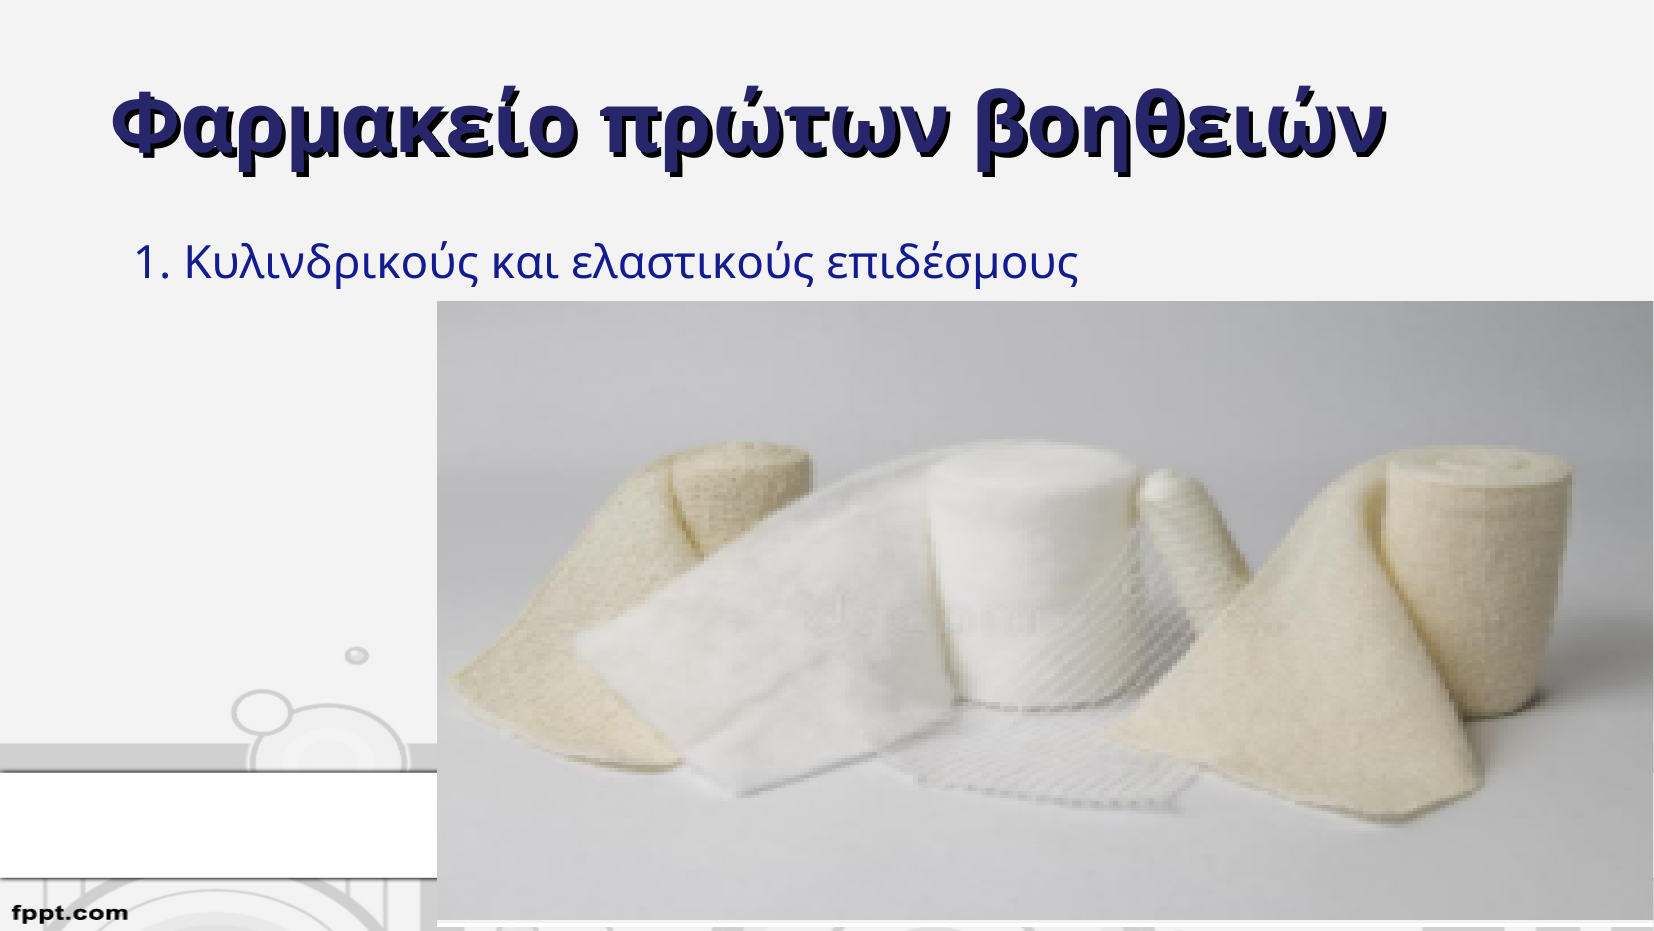

Φαρμακείο πρώτων βοηθειών
1. Κυλινδρικούς και ελαστικούς επιδέσμους